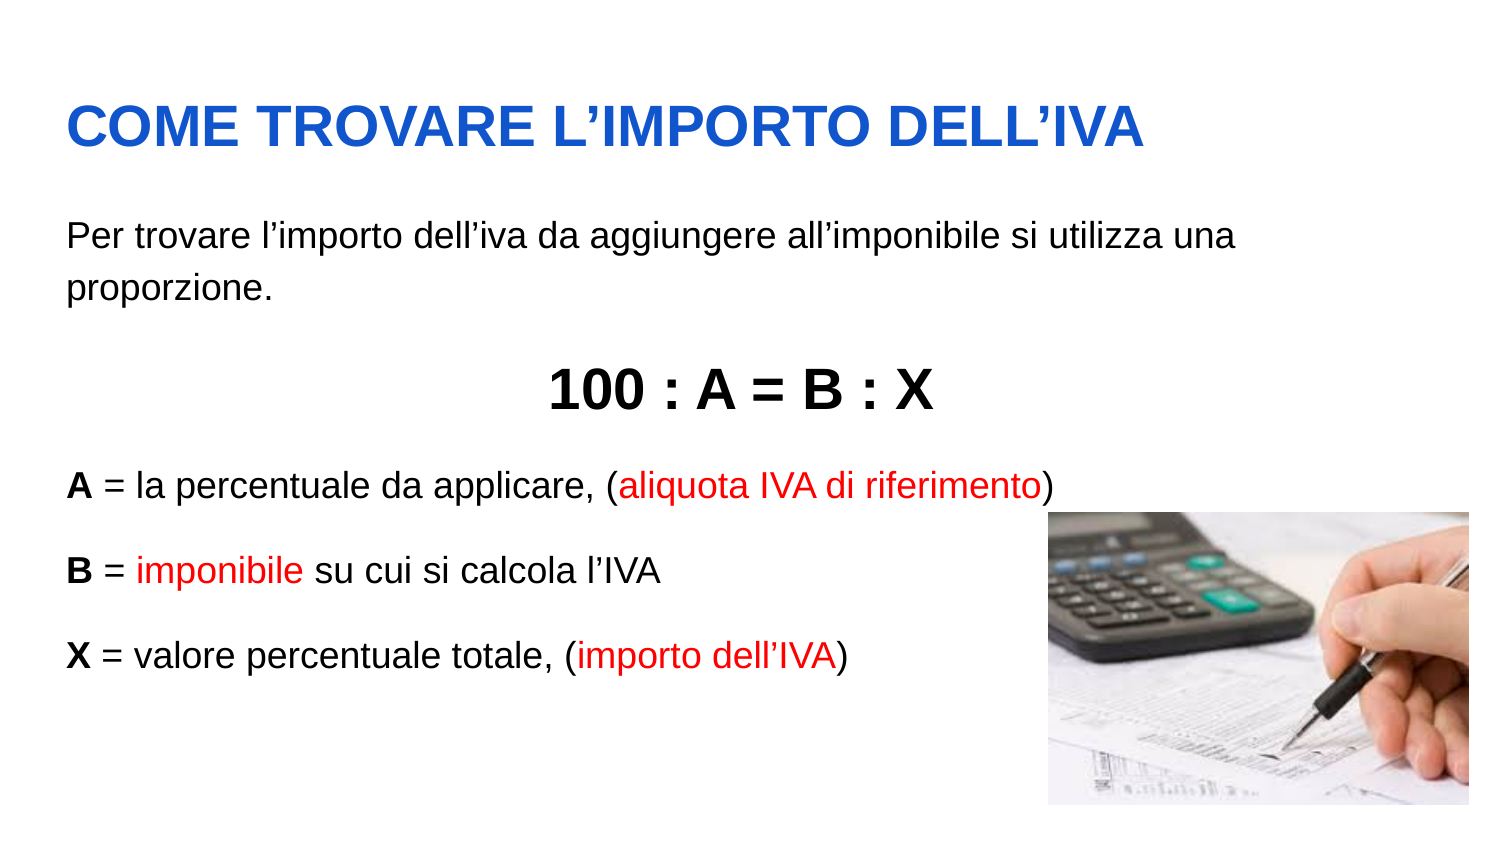

# COME TROVARE L’IMPORTO DELL’IVA
Per trovare l’importo dell’iva da aggiungere all’imponibile si utilizza una proporzione.
100 : A = B : X
A = la percentuale da applicare, (aliquota IVA di riferimento)
B = imponibile su cui si calcola l’IVA
X = valore percentuale totale, (importo dell’IVA)